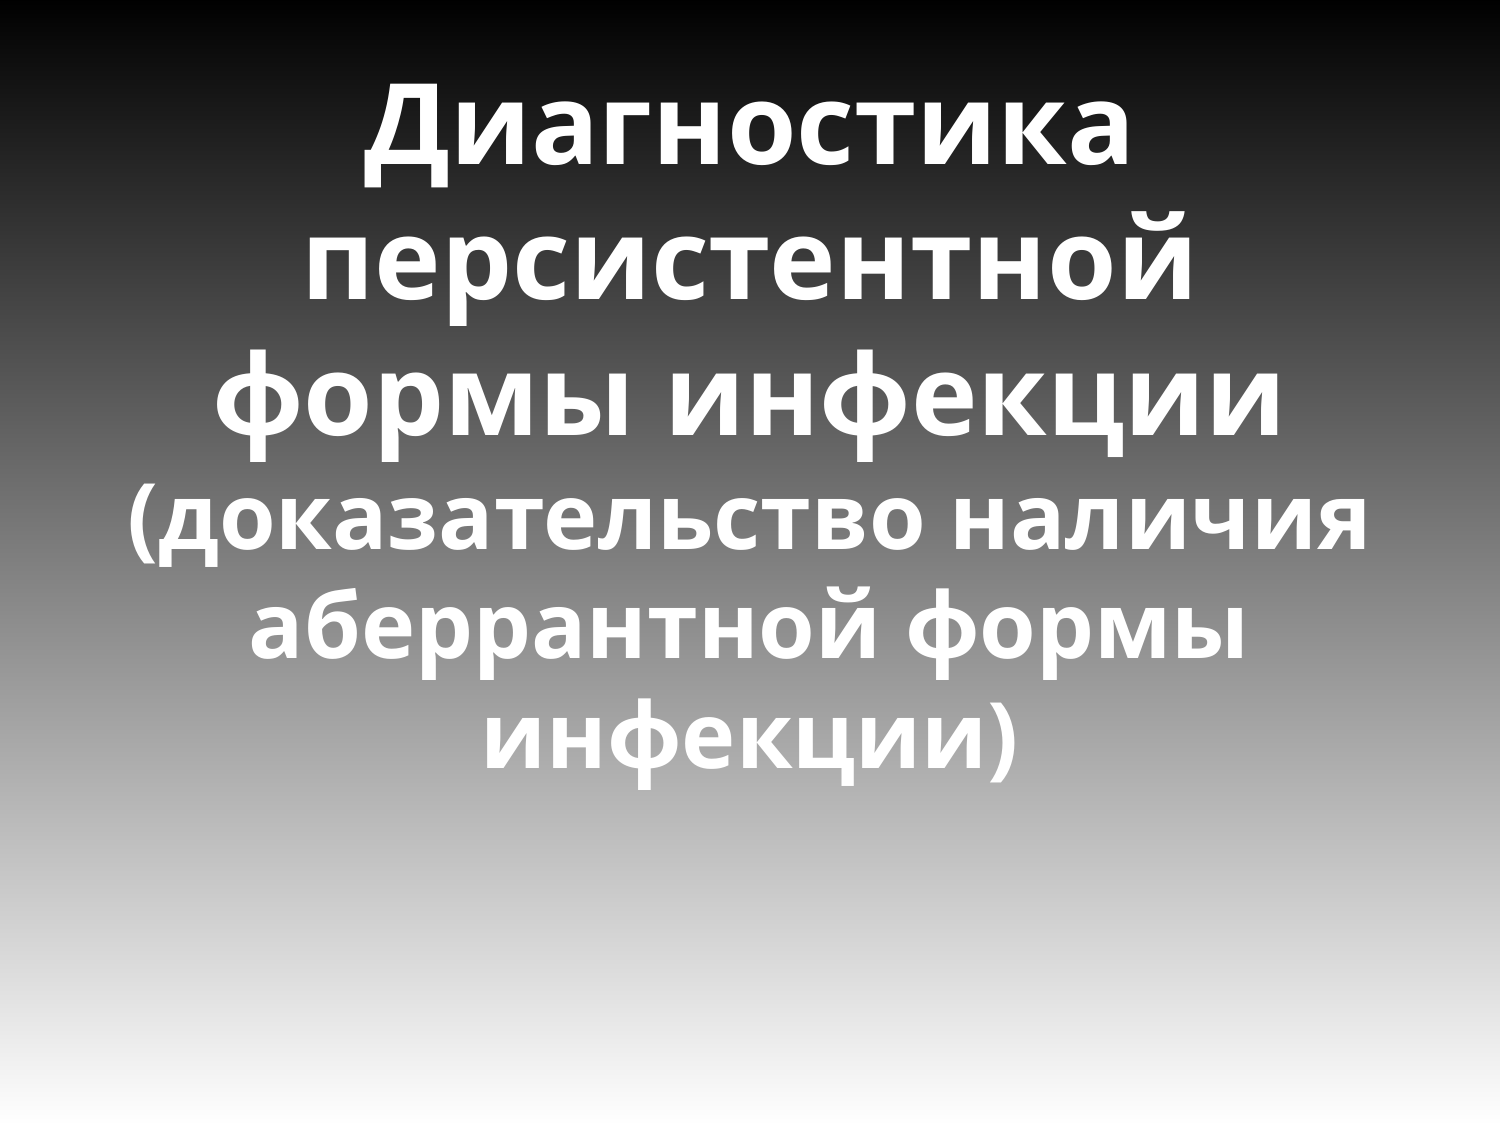

# Диагностика персистентной формы инфекции (доказательство наличия аберрантной формы инфекции)